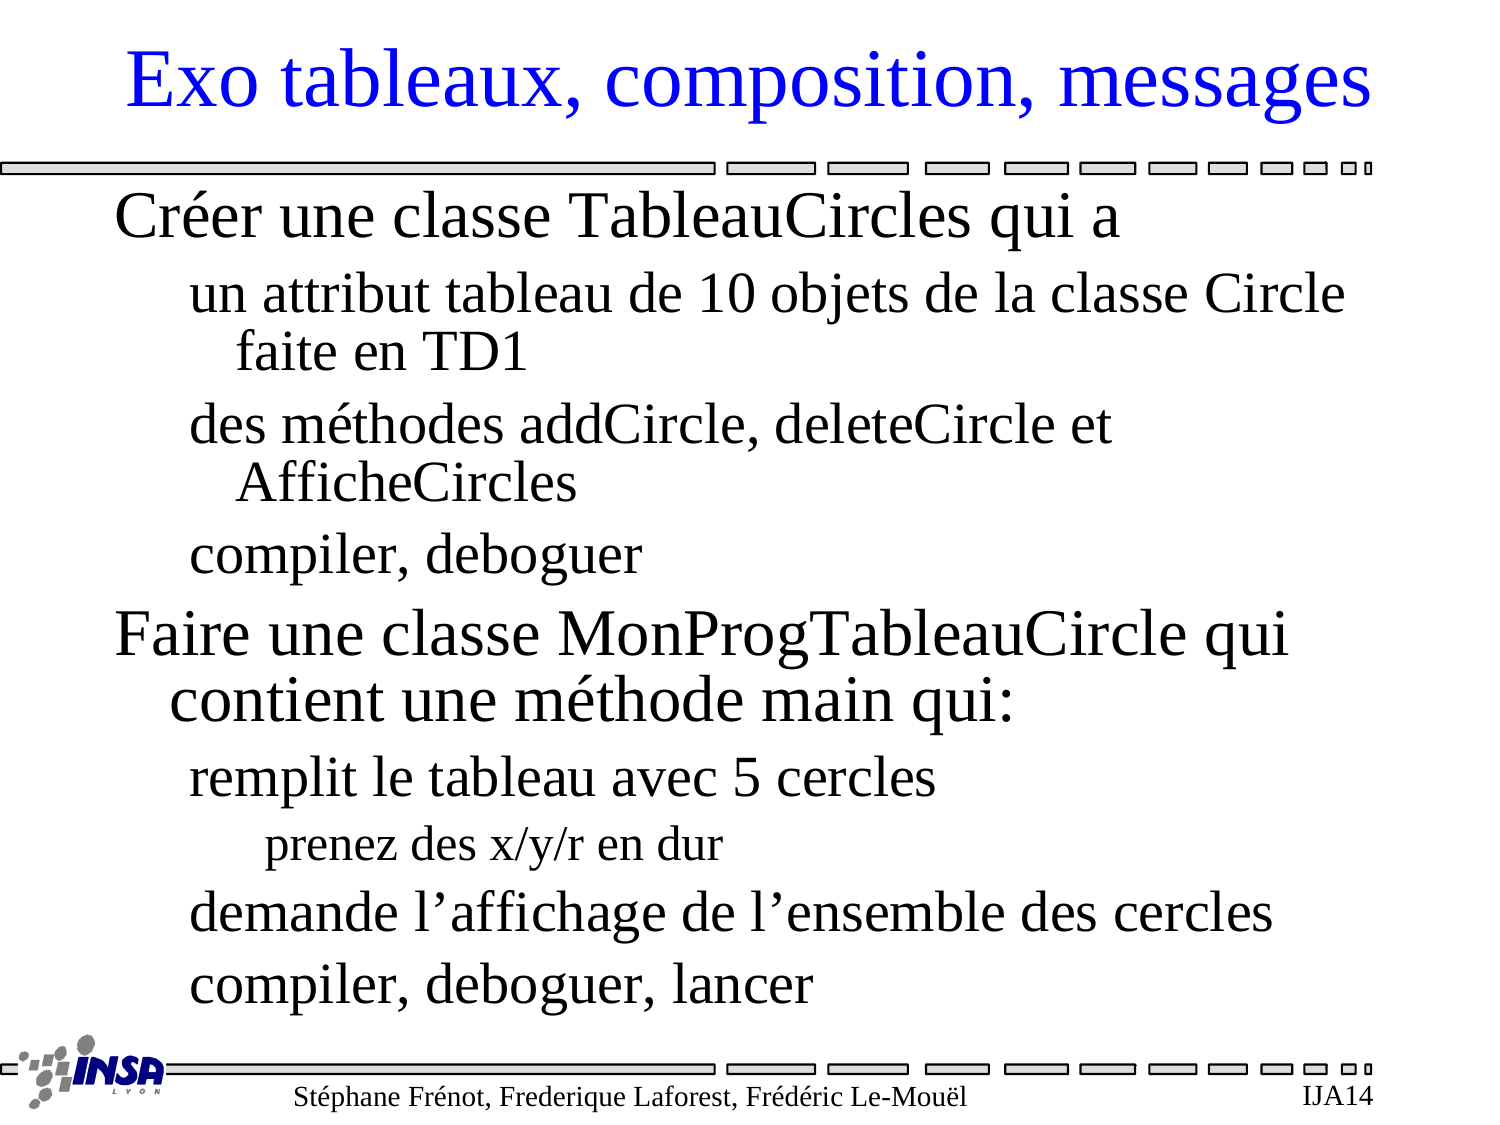

# Exo tableaux, composition, messages
Créer une classe TableauCircles qui a
un attribut tableau de 10 objets de la classe Circle faite en TD1
des méthodes addCircle, deleteCircle et AfficheCircles
compiler, deboguer
Faire une classe MonProgTableauCircle qui contient une méthode main qui:
remplit le tableau avec 5 cercles
prenez des x/y/r en dur
demande l’affichage de l’ensemble des cercles
compiler, deboguer, lancer